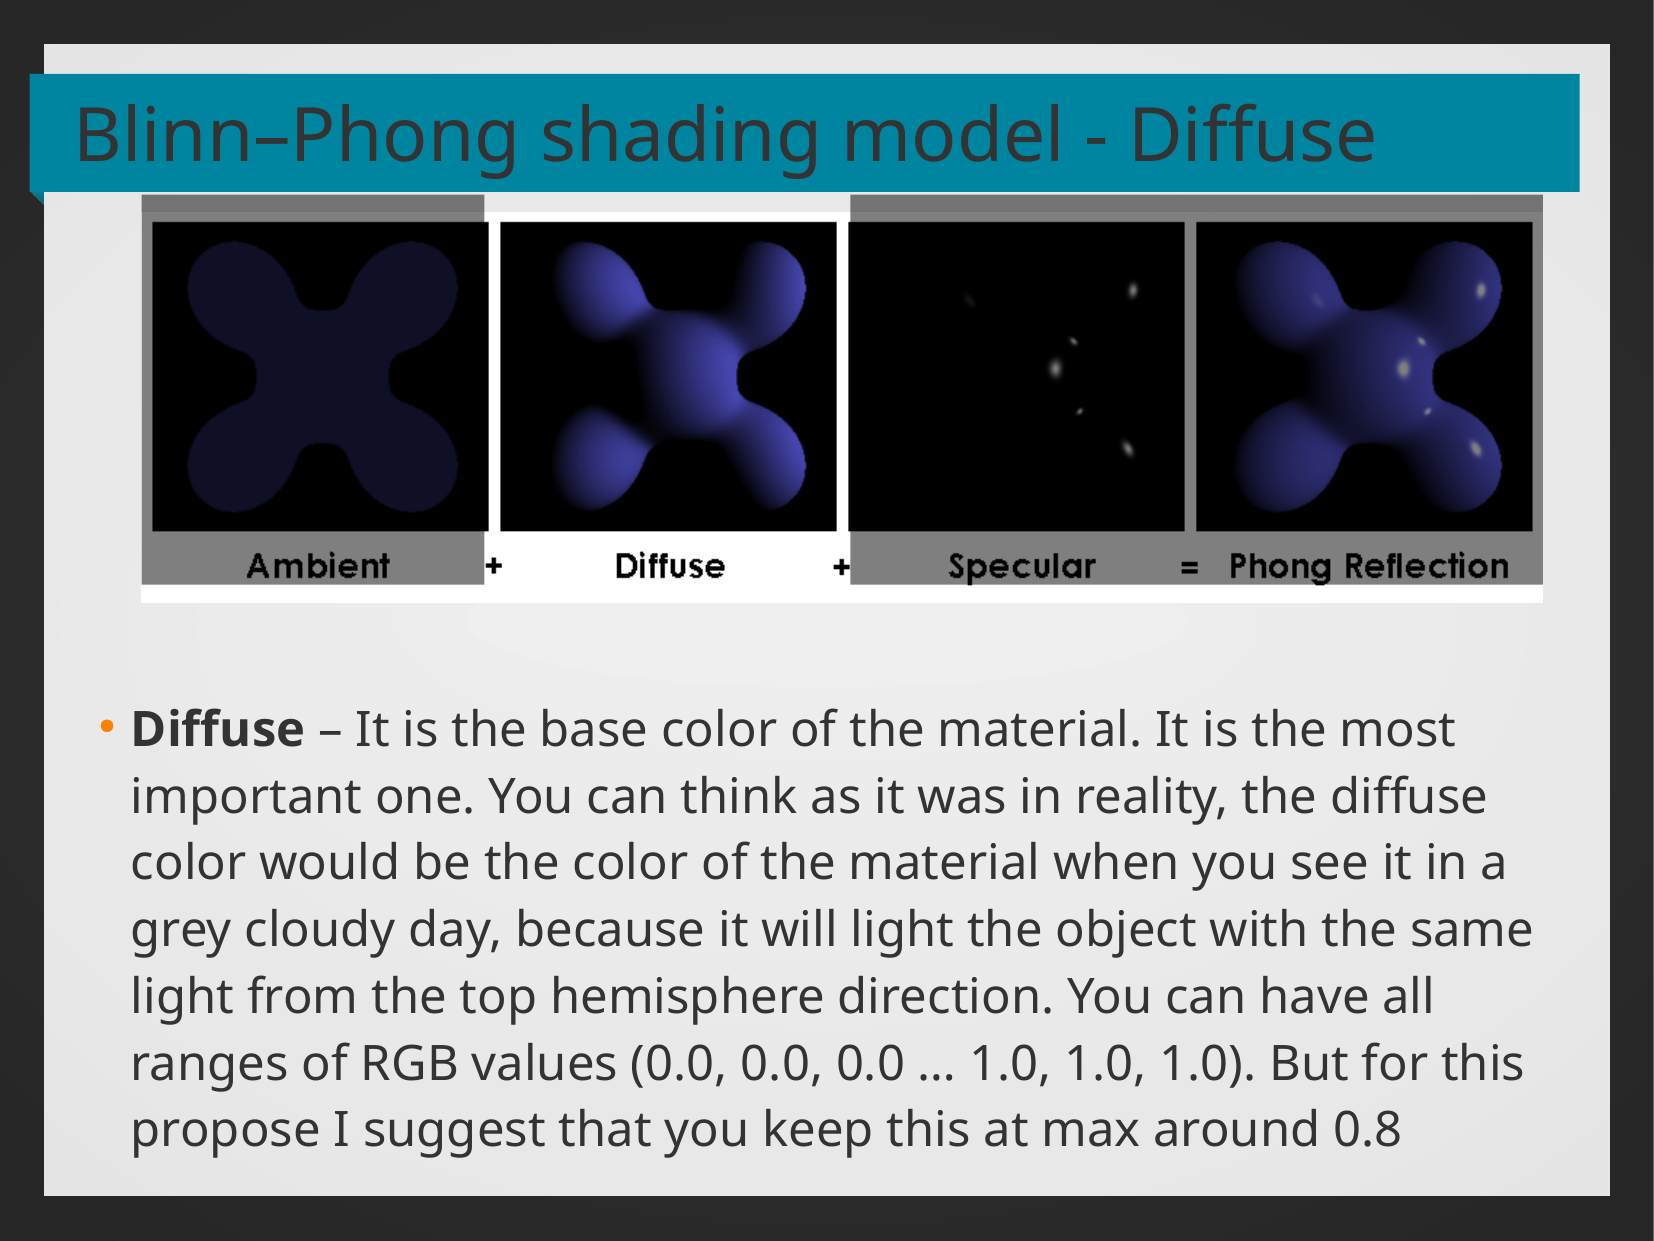

# Blinn–Phong shading model - Diffuse
Diffuse – It is the base color of the material. It is the most important one. You can think as it was in reality, the diffuse color would be the color of the material when you see it in a grey cloudy day, because it will light the object with the same light from the top hemisphere direction. You can have all ranges of RGB values (0.0, 0.0, 0.0 … 1.0, 1.0, 1.0). But for this propose I suggest that you keep this at max around 0.8